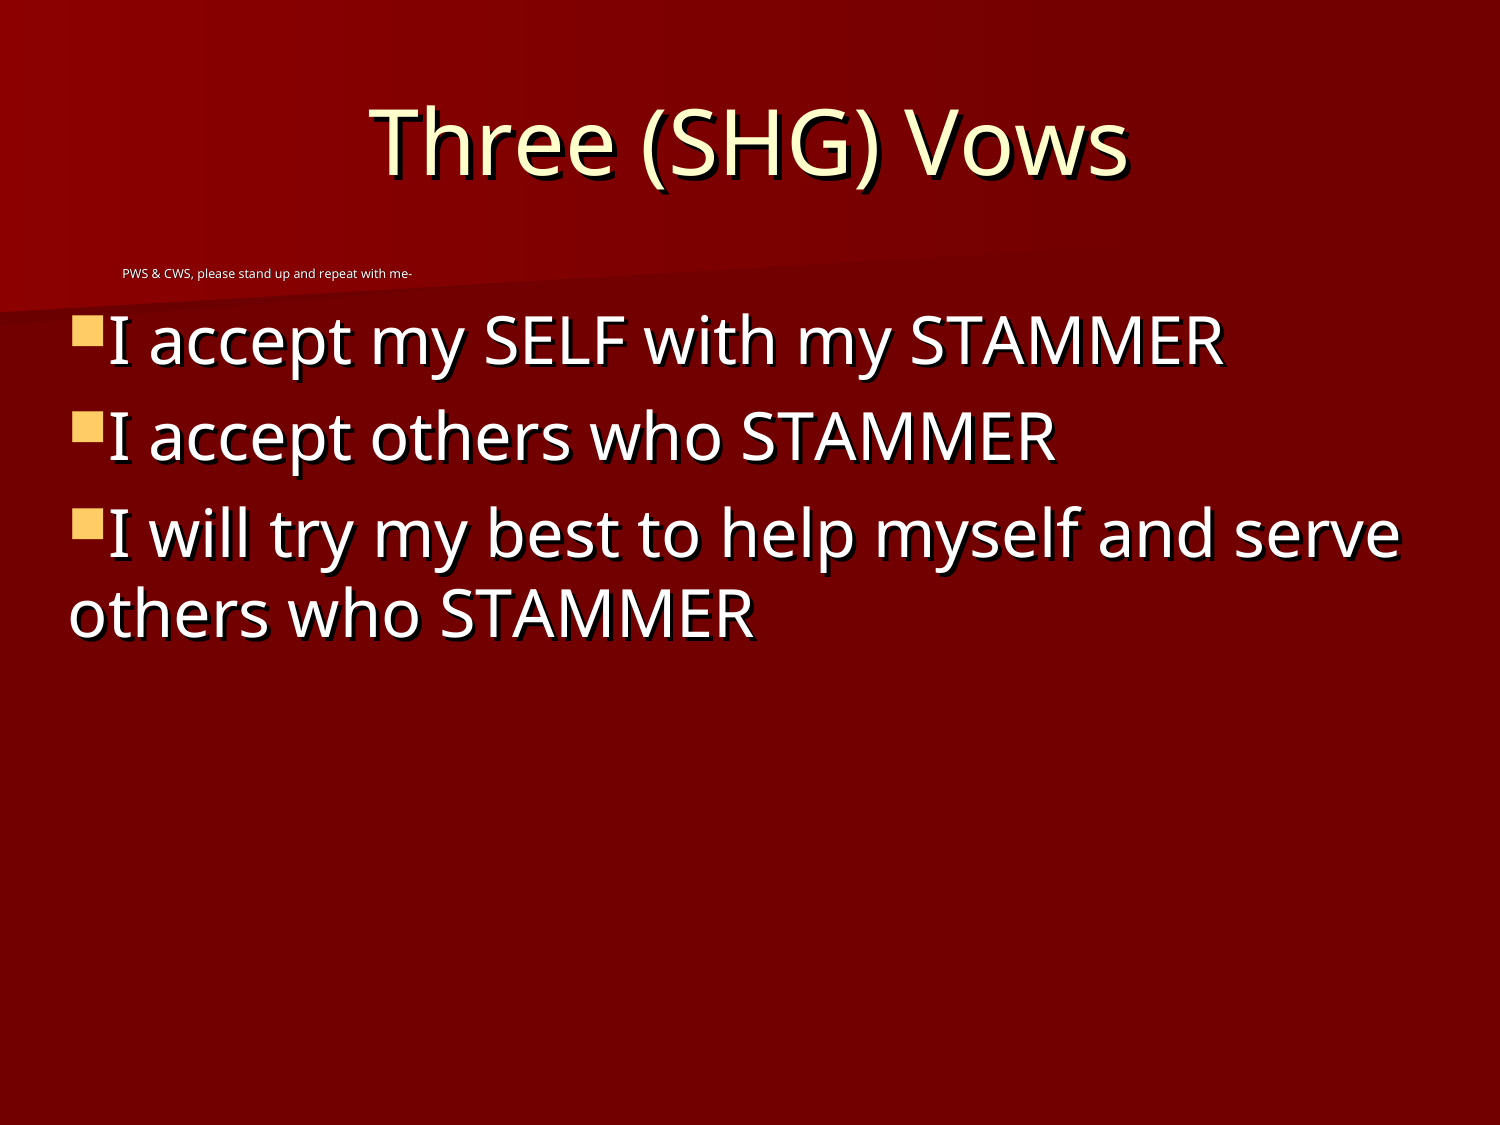

# Three (SHG) Vows
PWS & CWS, please stand up and repeat with me-
I accept my SELF with my STAMMER
I accept others who STAMMER
I will try my best to help myself and serve others who STAMMER